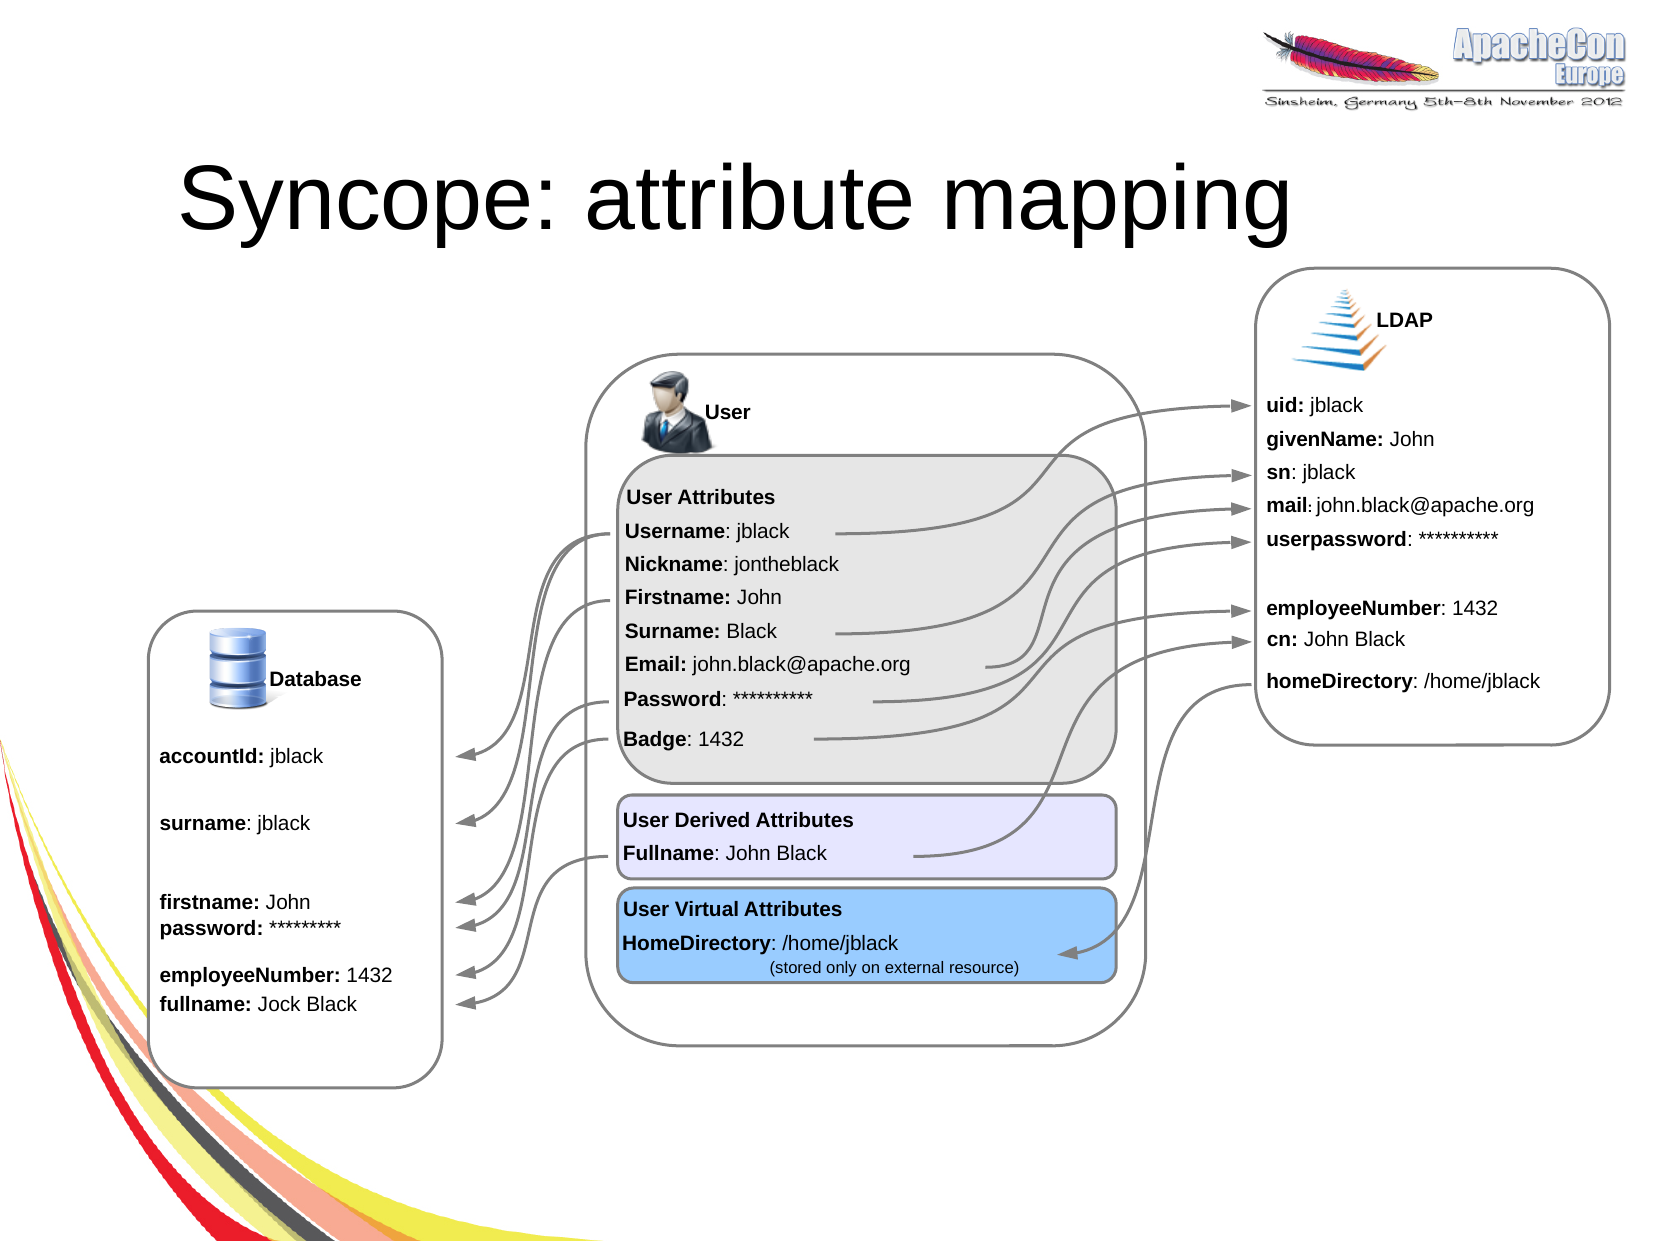

# Syncope: attribute mapping
LDAP
uid: jblack
User
givenName: John
sn: jblack
User Attributes
mail: john.black@apache.org
Username: jblack
userpassword: **********
Nickname: jontheblack
Firstname: John
employeeNumber: 1432
Surname: Black
cn: John Black
Email: john.black@apache.org
Database
homeDirectory: /home/jblack
Password: **********
Badge: 1432
accountId: jblack
User Derived Attributes
surname: jblack
Fullname: John Black
firstname: John
User Virtual Attributes
password: *********
HomeDirectory: /home/jblack
		(stored only on external resource)
employeeNumber: 1432
fullname: Jock Black